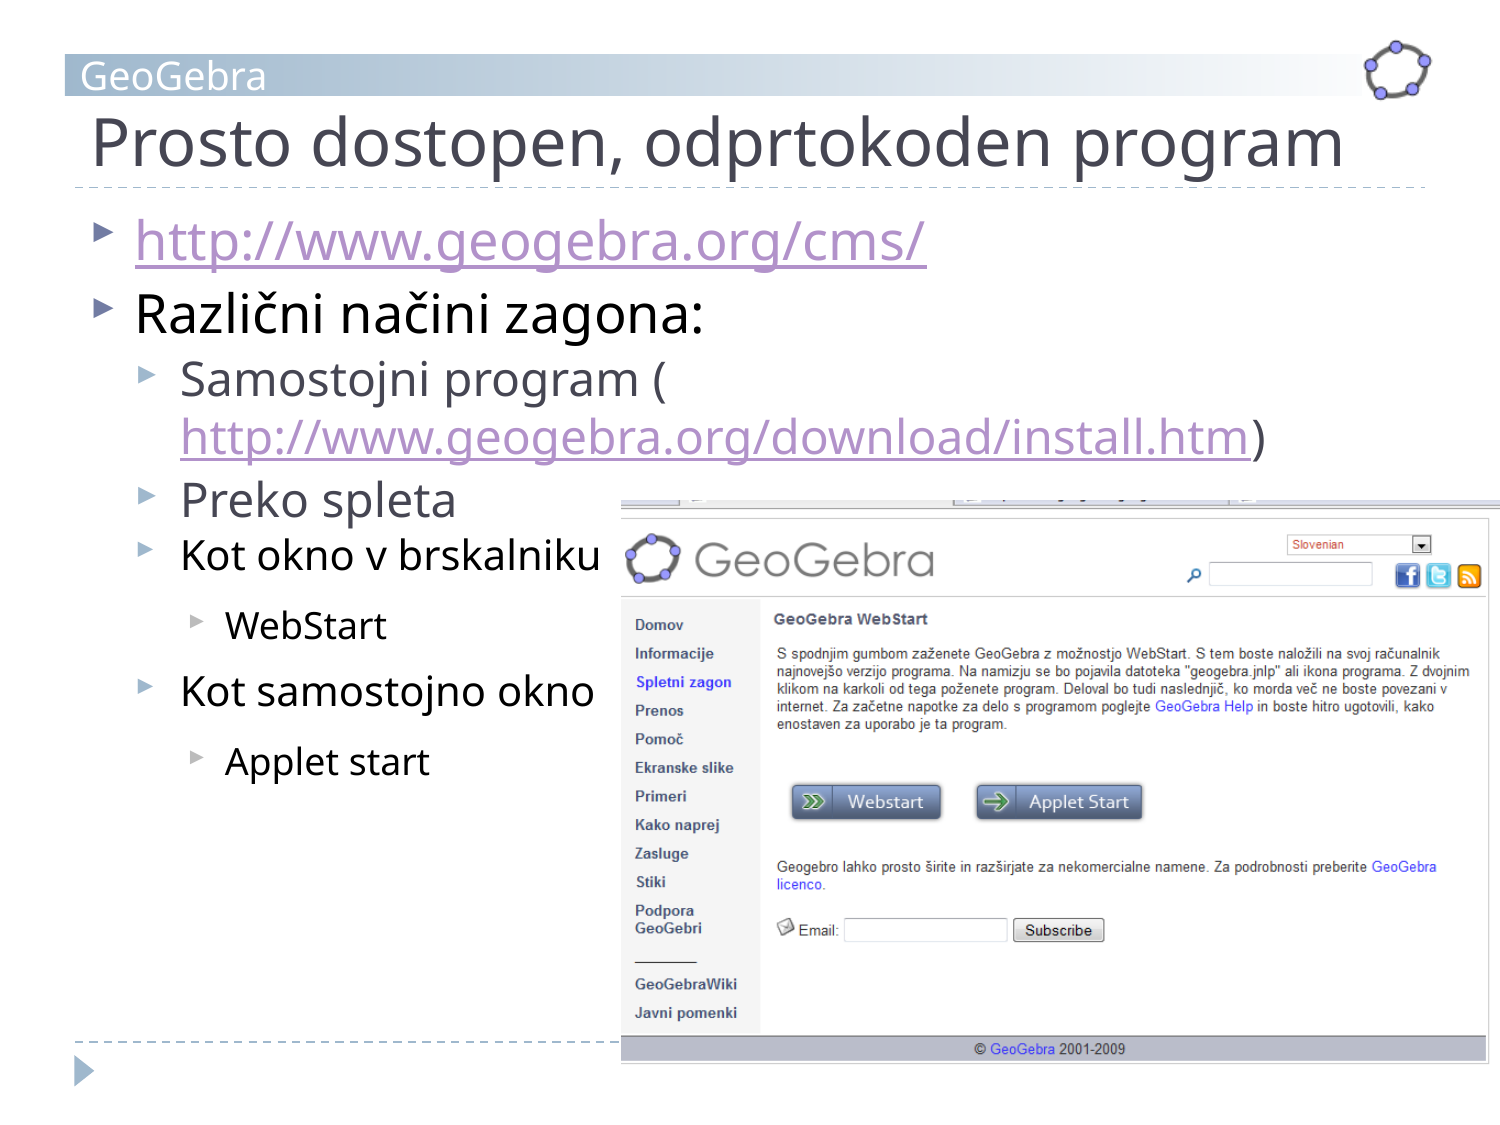

# Prosto dostopen, odprtokoden program
http://www.geogebra.org/cms/
Različni načini zagona:
Samostojni program (http://www.geogebra.org/download/install.htm)
Preko spleta
Kot okno v brskalniku
WebStart
Kot samostojno okno
Applet start